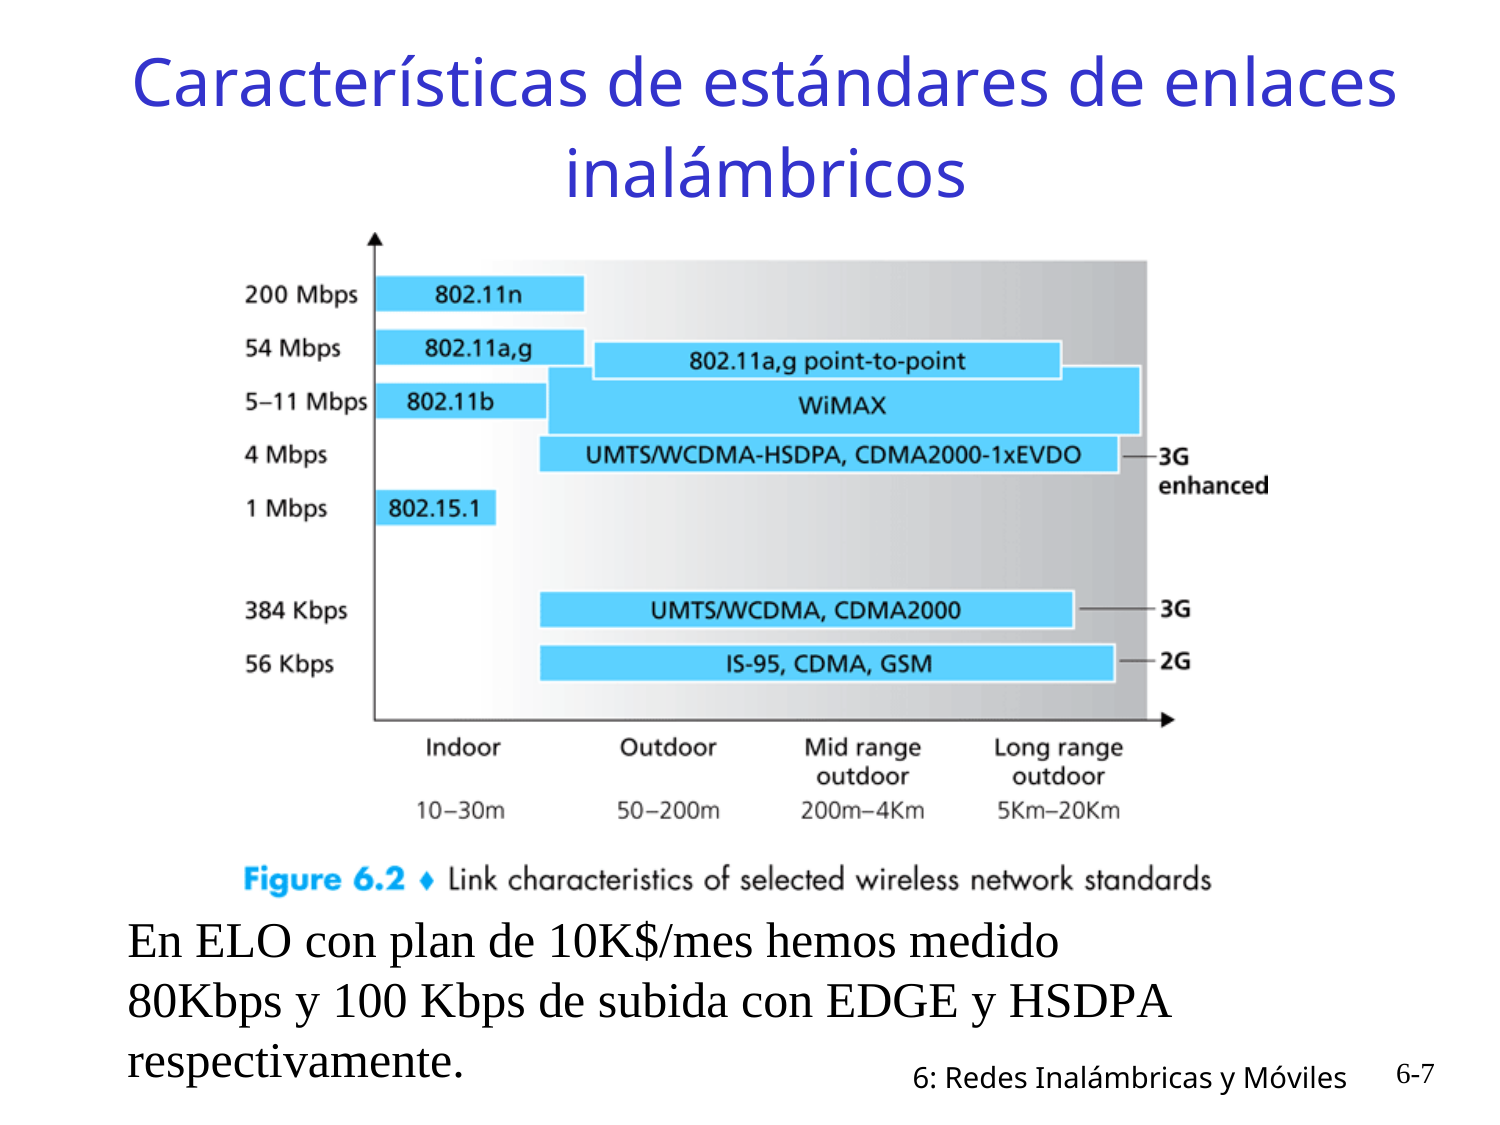

# Características de estándares de enlaces inalámbricos
En ELO con plan de 10K$/mes hemos medido
80Kbps y 100 Kbps de subida con EDGE y HSDPA respectivamente.
7